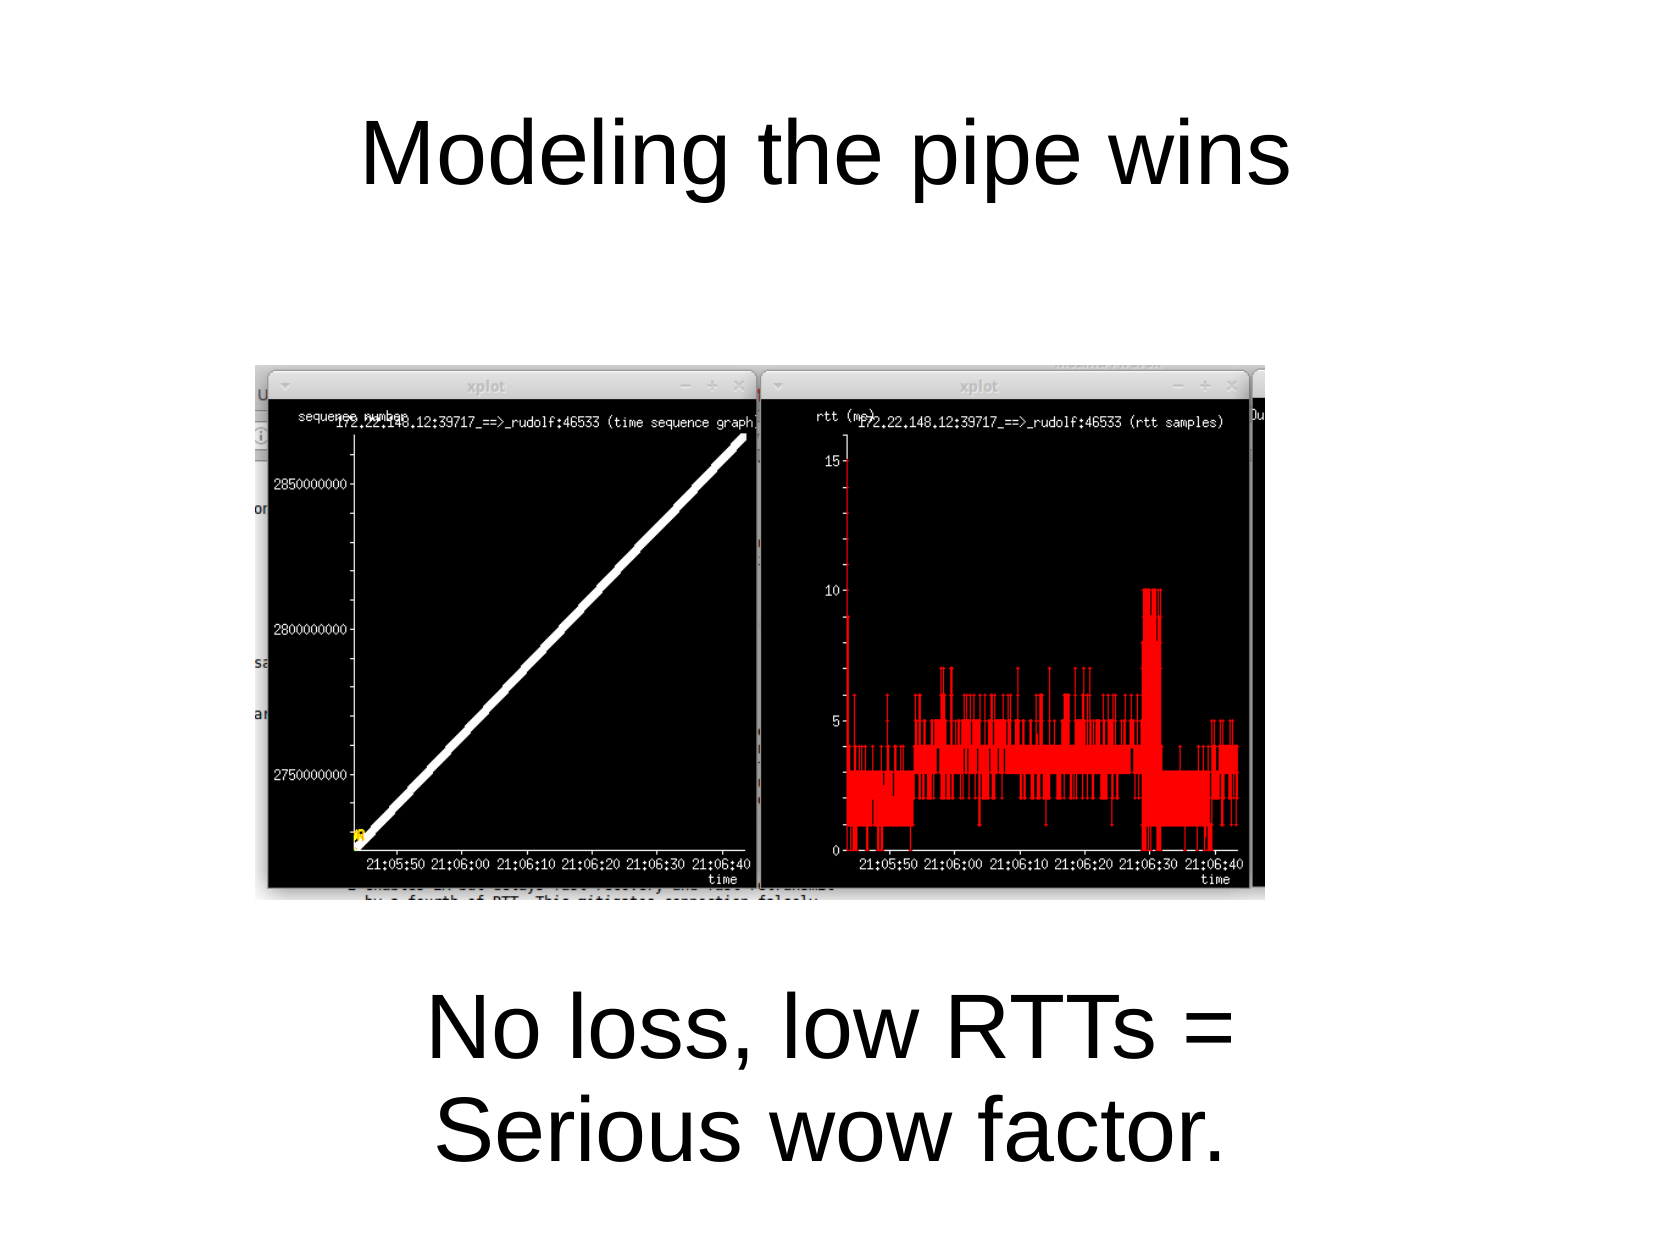

# Modeling the pipe wins
No loss, low RTTs =
Serious wow factor.